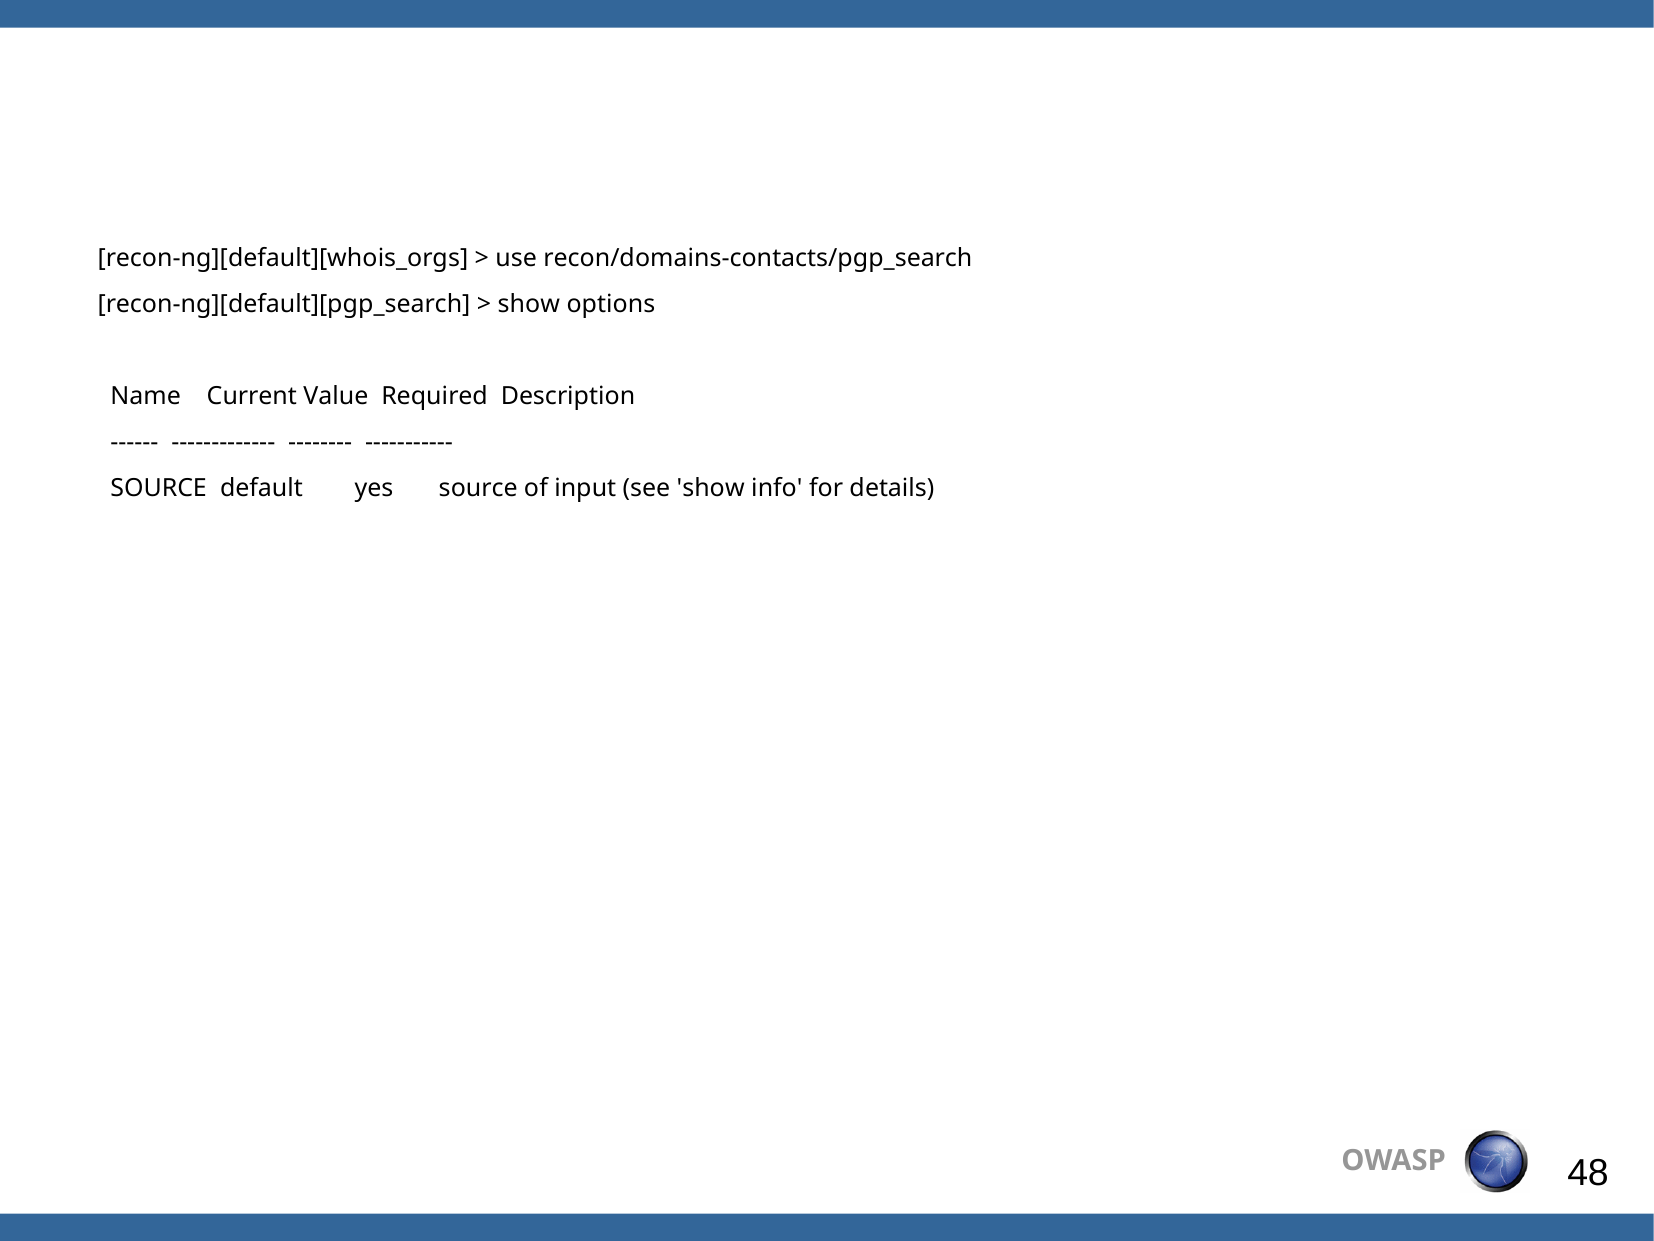

# [recon-ng][default][whois_orgs] > use recon/domains-contacts/pgp_search
[recon-ng][default][pgp_search] > show options
 Name Current Value Required Description
 ------ ------------- -------- -----------
 SOURCE default yes source of input (see 'show info' for details)
48